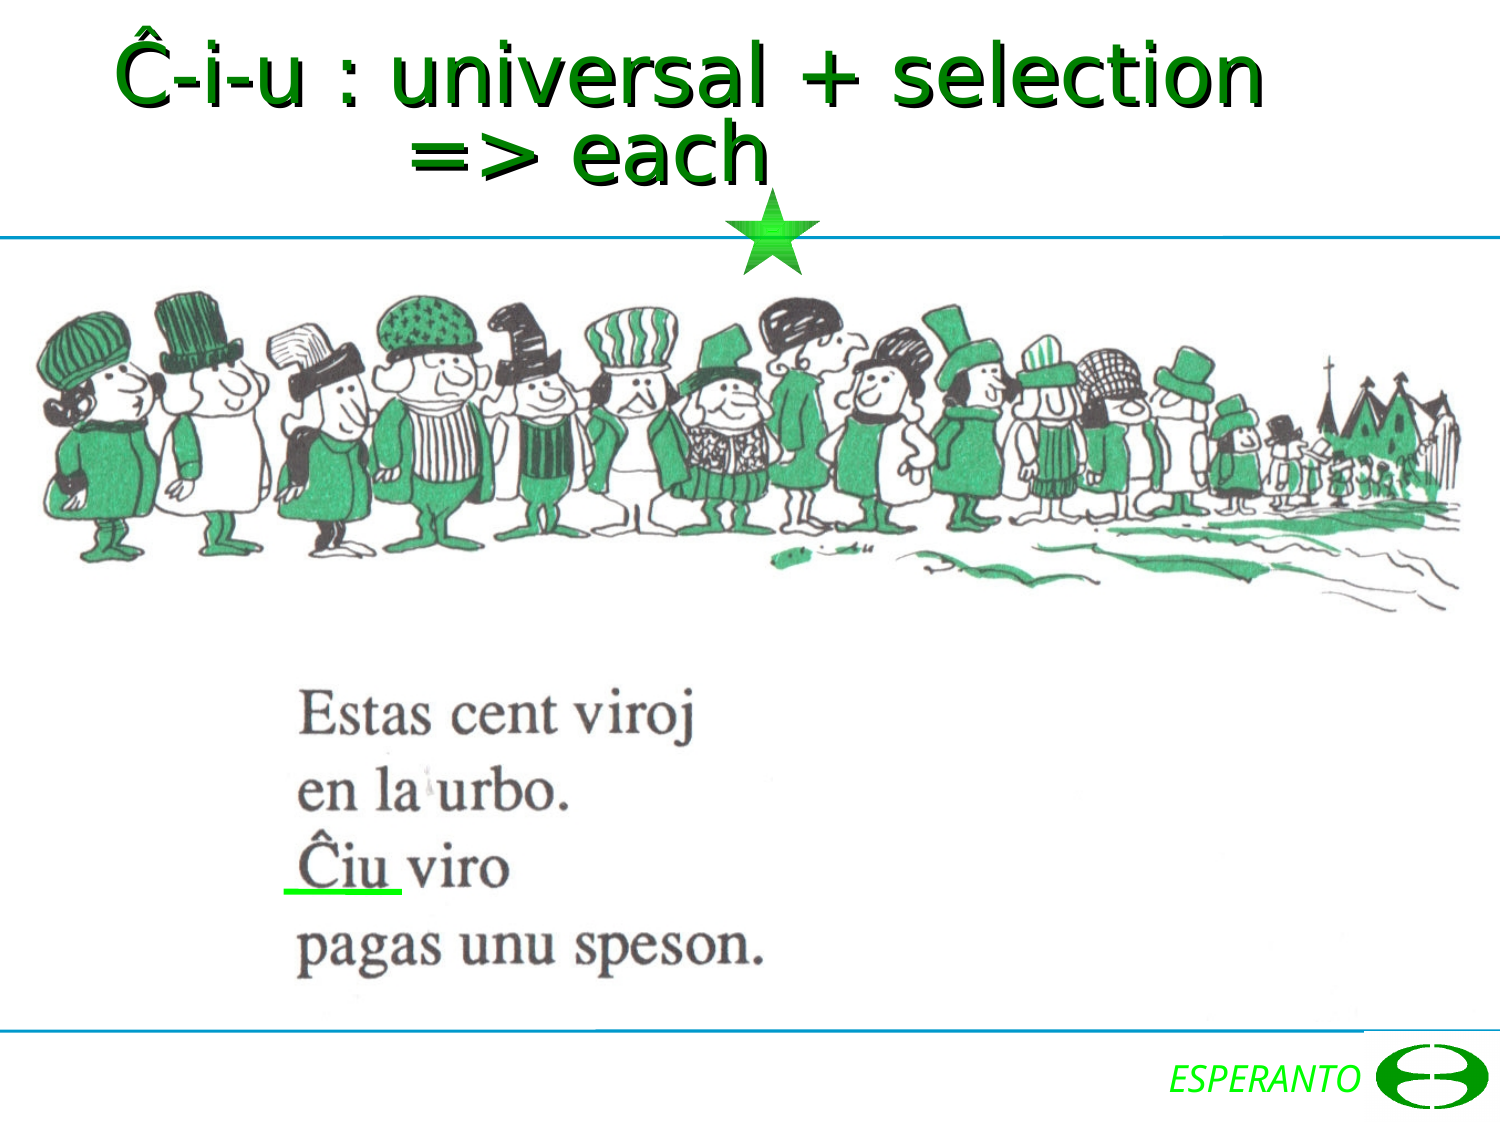

# Ĉ-i-u : universal + selection => each